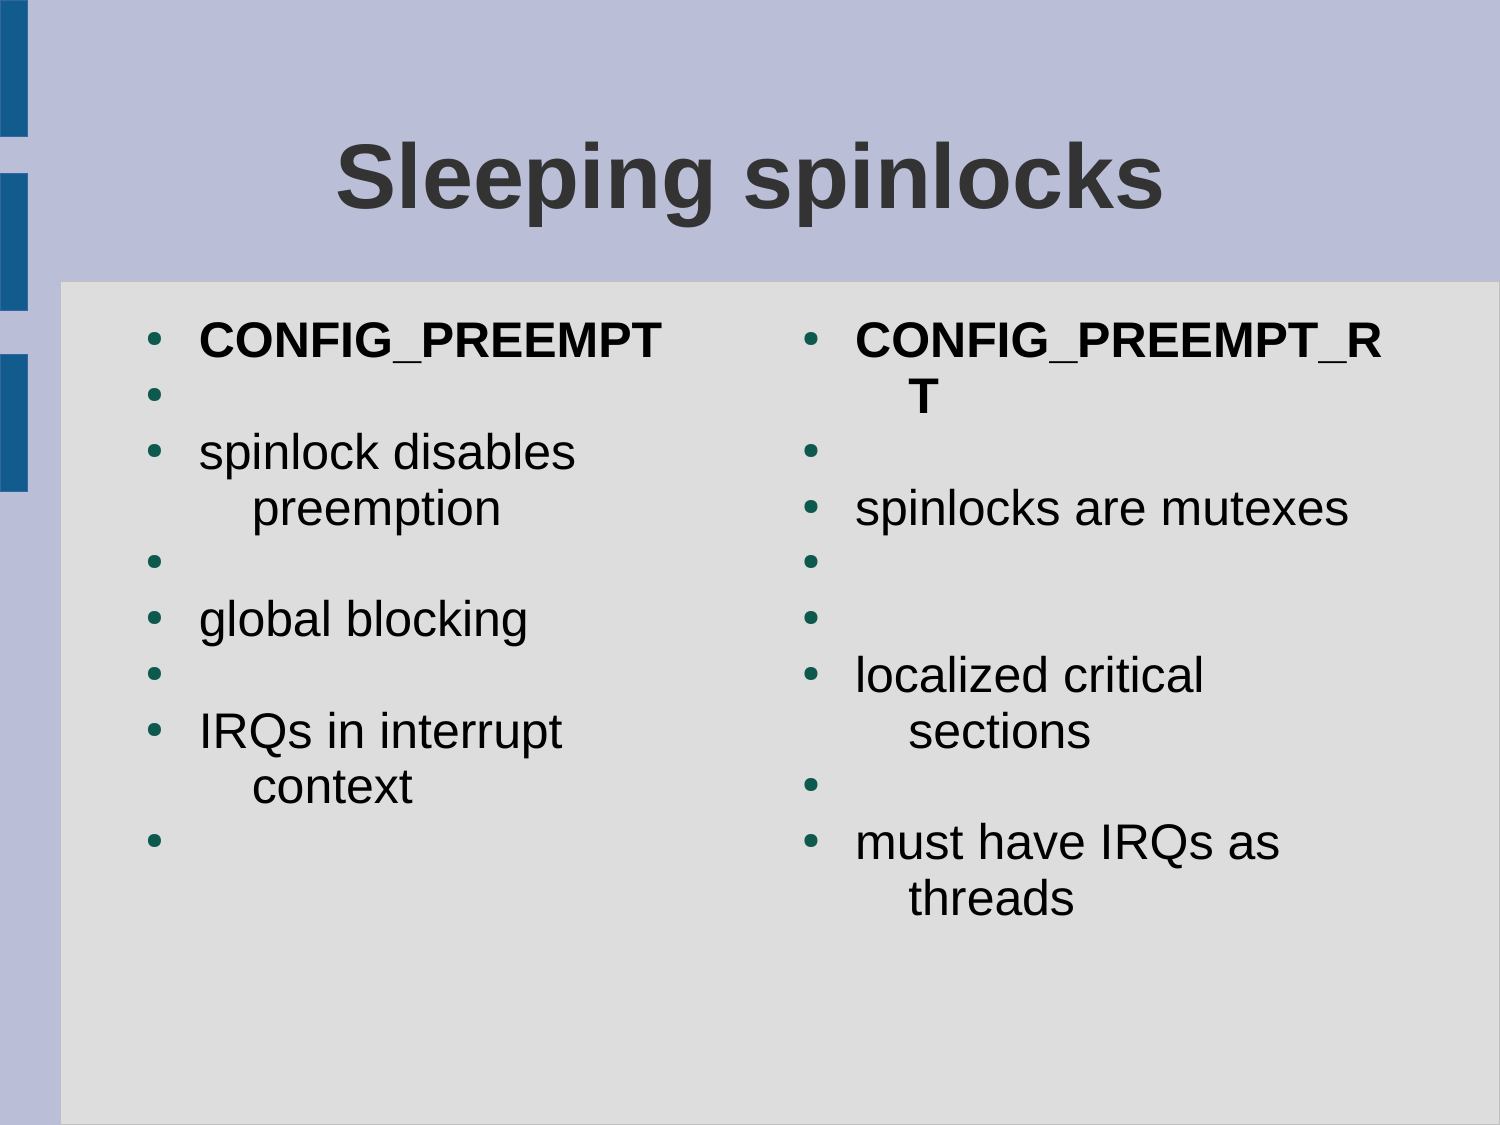

# Sleeping spinlocks
CONFIG_PREEMPT
spinlock disables preemption
global blocking
IRQs in interrupt context
CONFIG_PREEMPT_RT
spinlocks are mutexes
localized critical sections
must have IRQs as threads